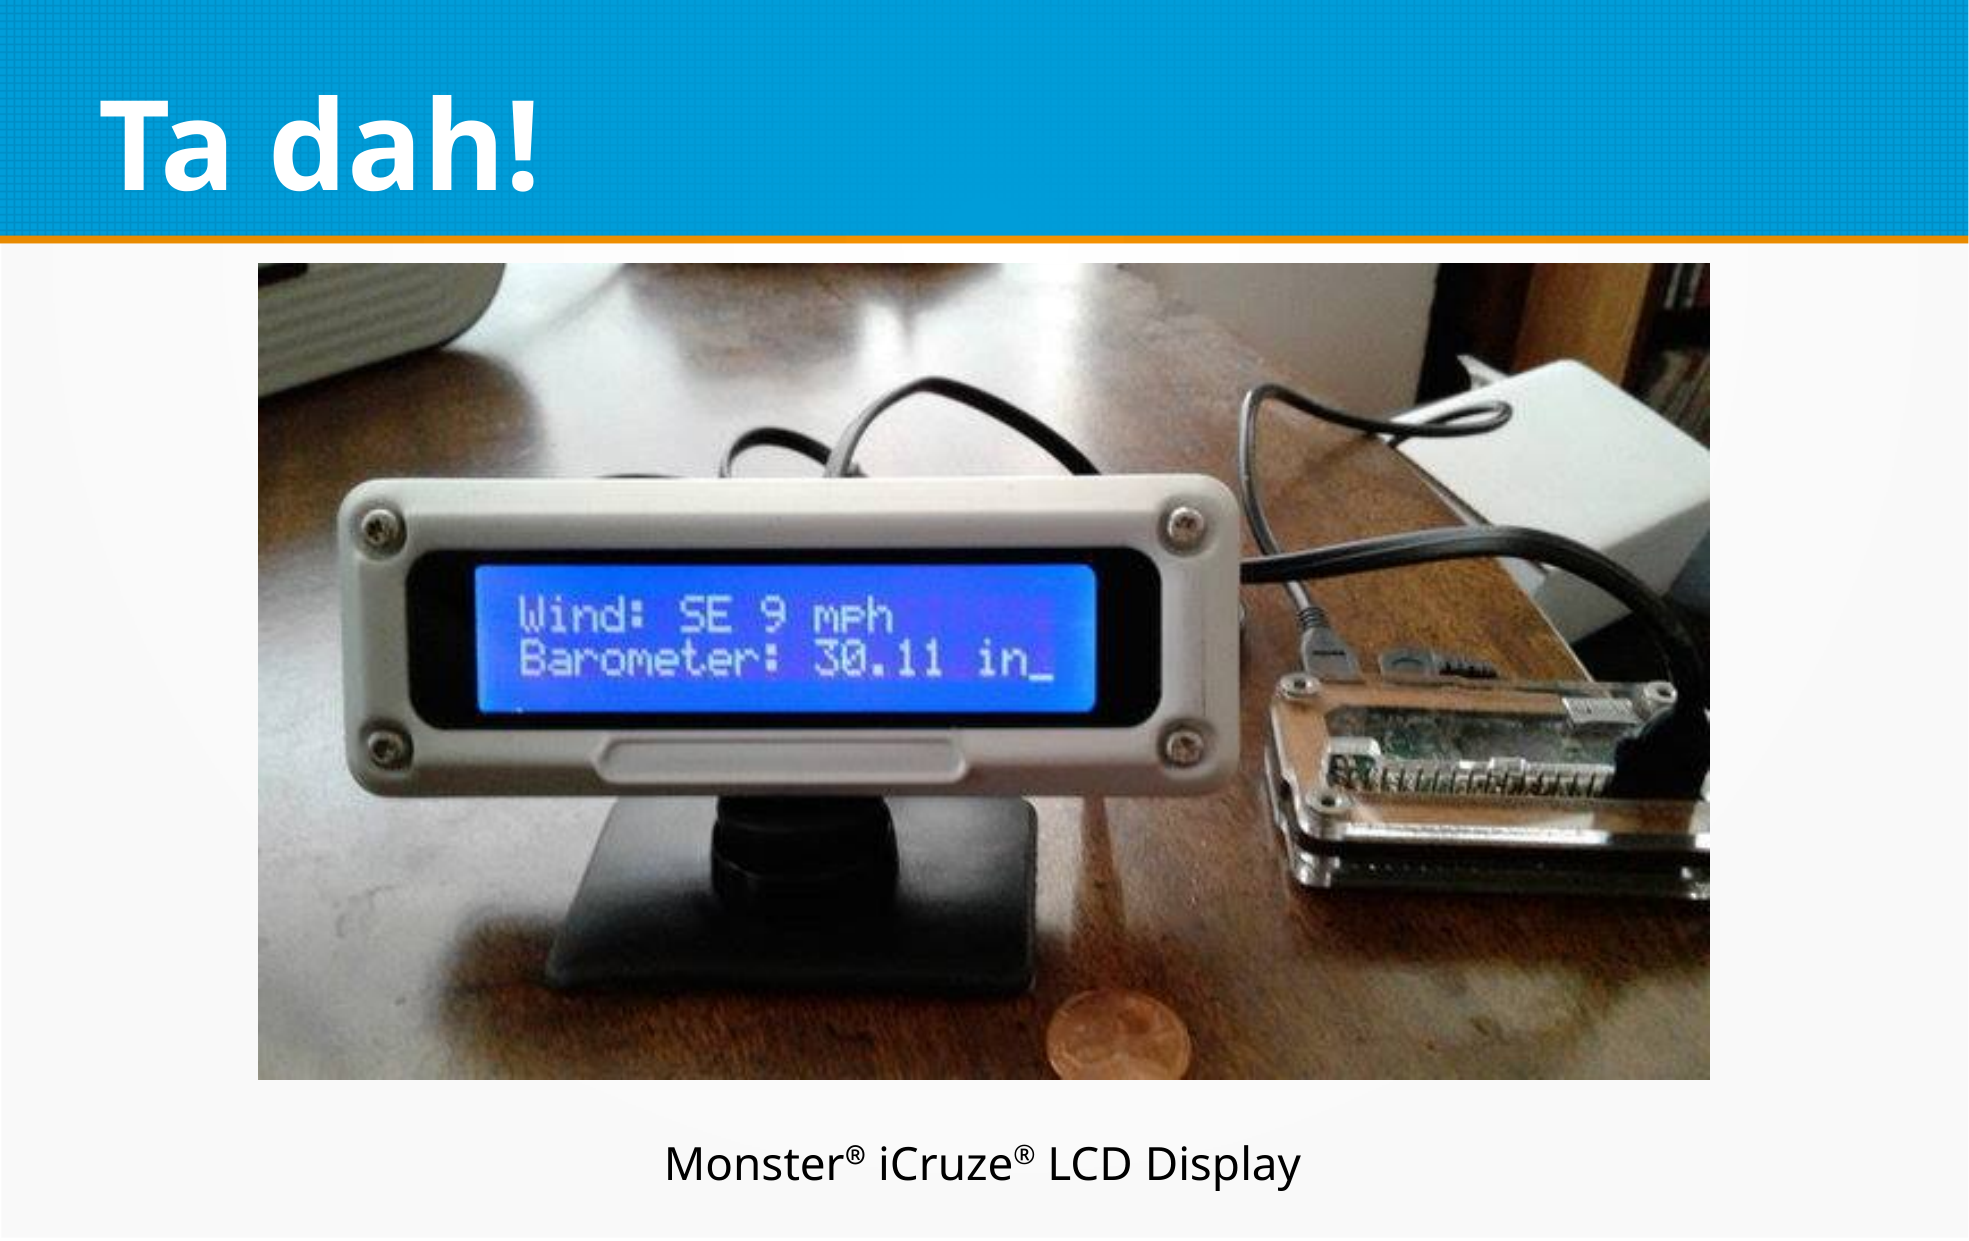

# Ta dah!
Monster® iCruze® LCD Display